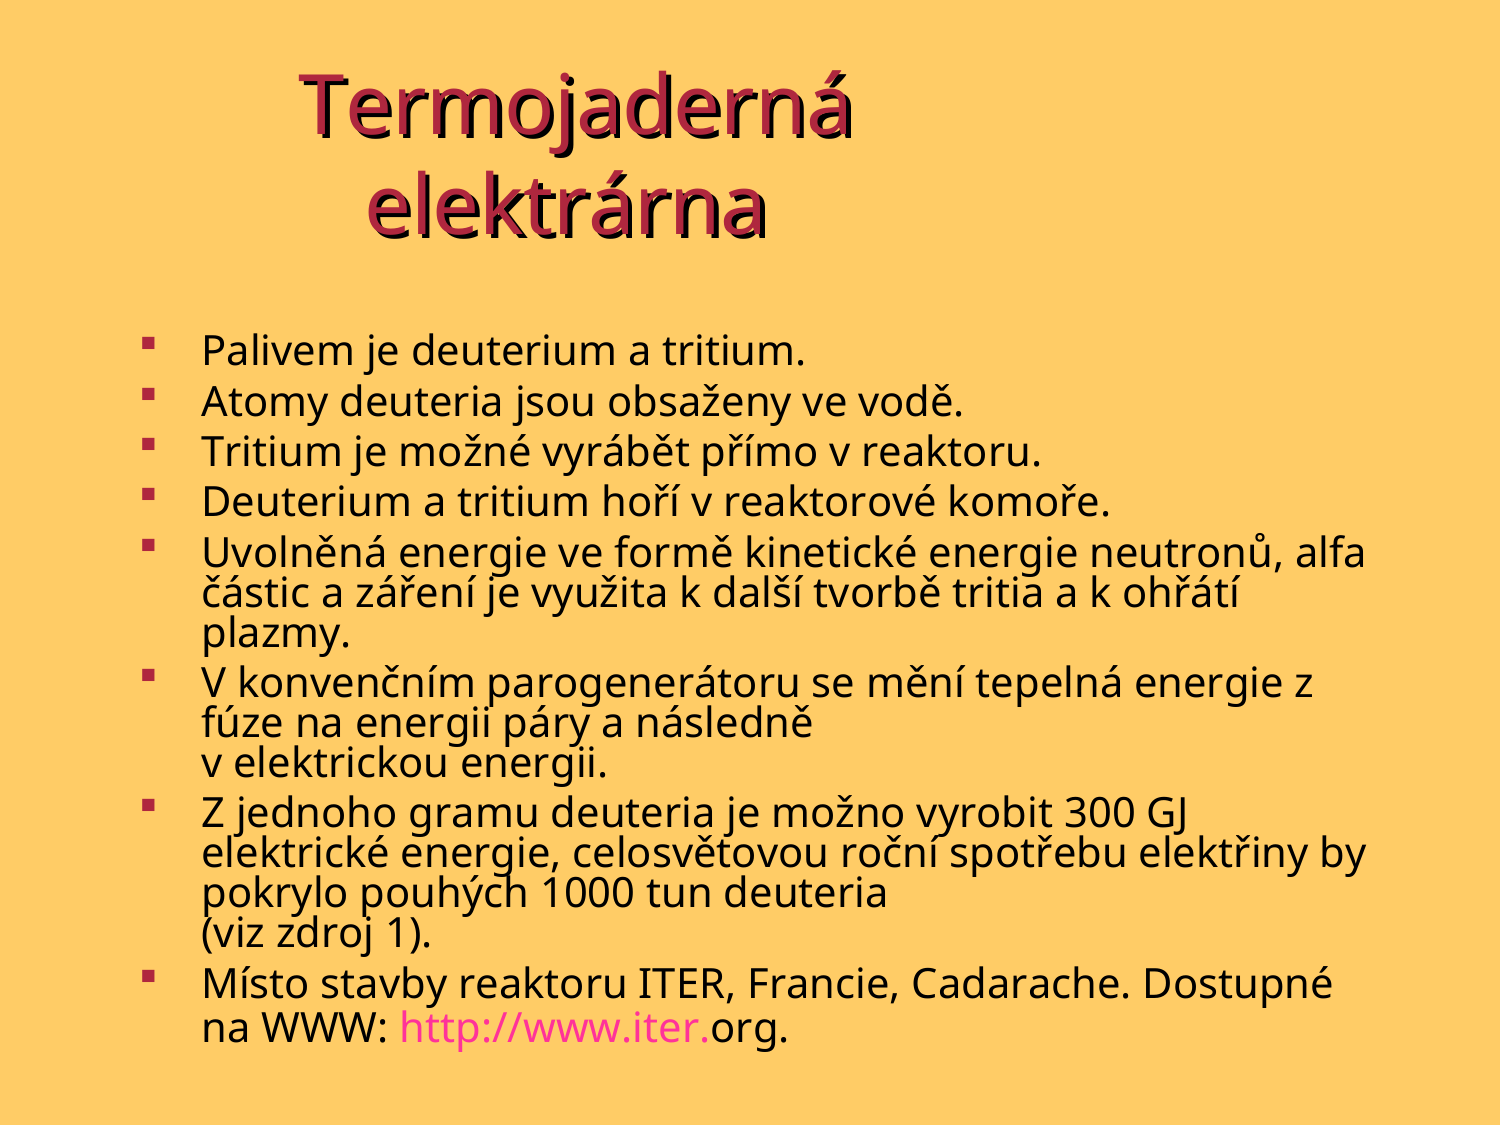

# Termojaderná elektrárna
Palivem je deuterium a tritium.
Atomy deuteria jsou obsaženy ve vodě.
Tritium je možné vyrábět přímo v reaktoru.
Deuterium a tritium hoří v reaktorové komoře.
Uvolněná energie ve formě kinetické energie neutronů, alfa částic a záření je využita k další tvorbě tritia a k ohřátí plazmy.
V konvenčním parogenerátoru se mění tepelná energie z fúze na energii páry a následně
v elektrickou energii.
Z jednoho gramu deuteria je možno vyrobit 300 GJ elektrické energie, celosvětovou roční spotřebu elektřiny by pokrylo pouhých 1000 tun deuteria
(viz zdroj 1).
Místo stavby reaktoru ITER, Francie, Cadarache. Dostupné na WWW: http://www.iter.org.